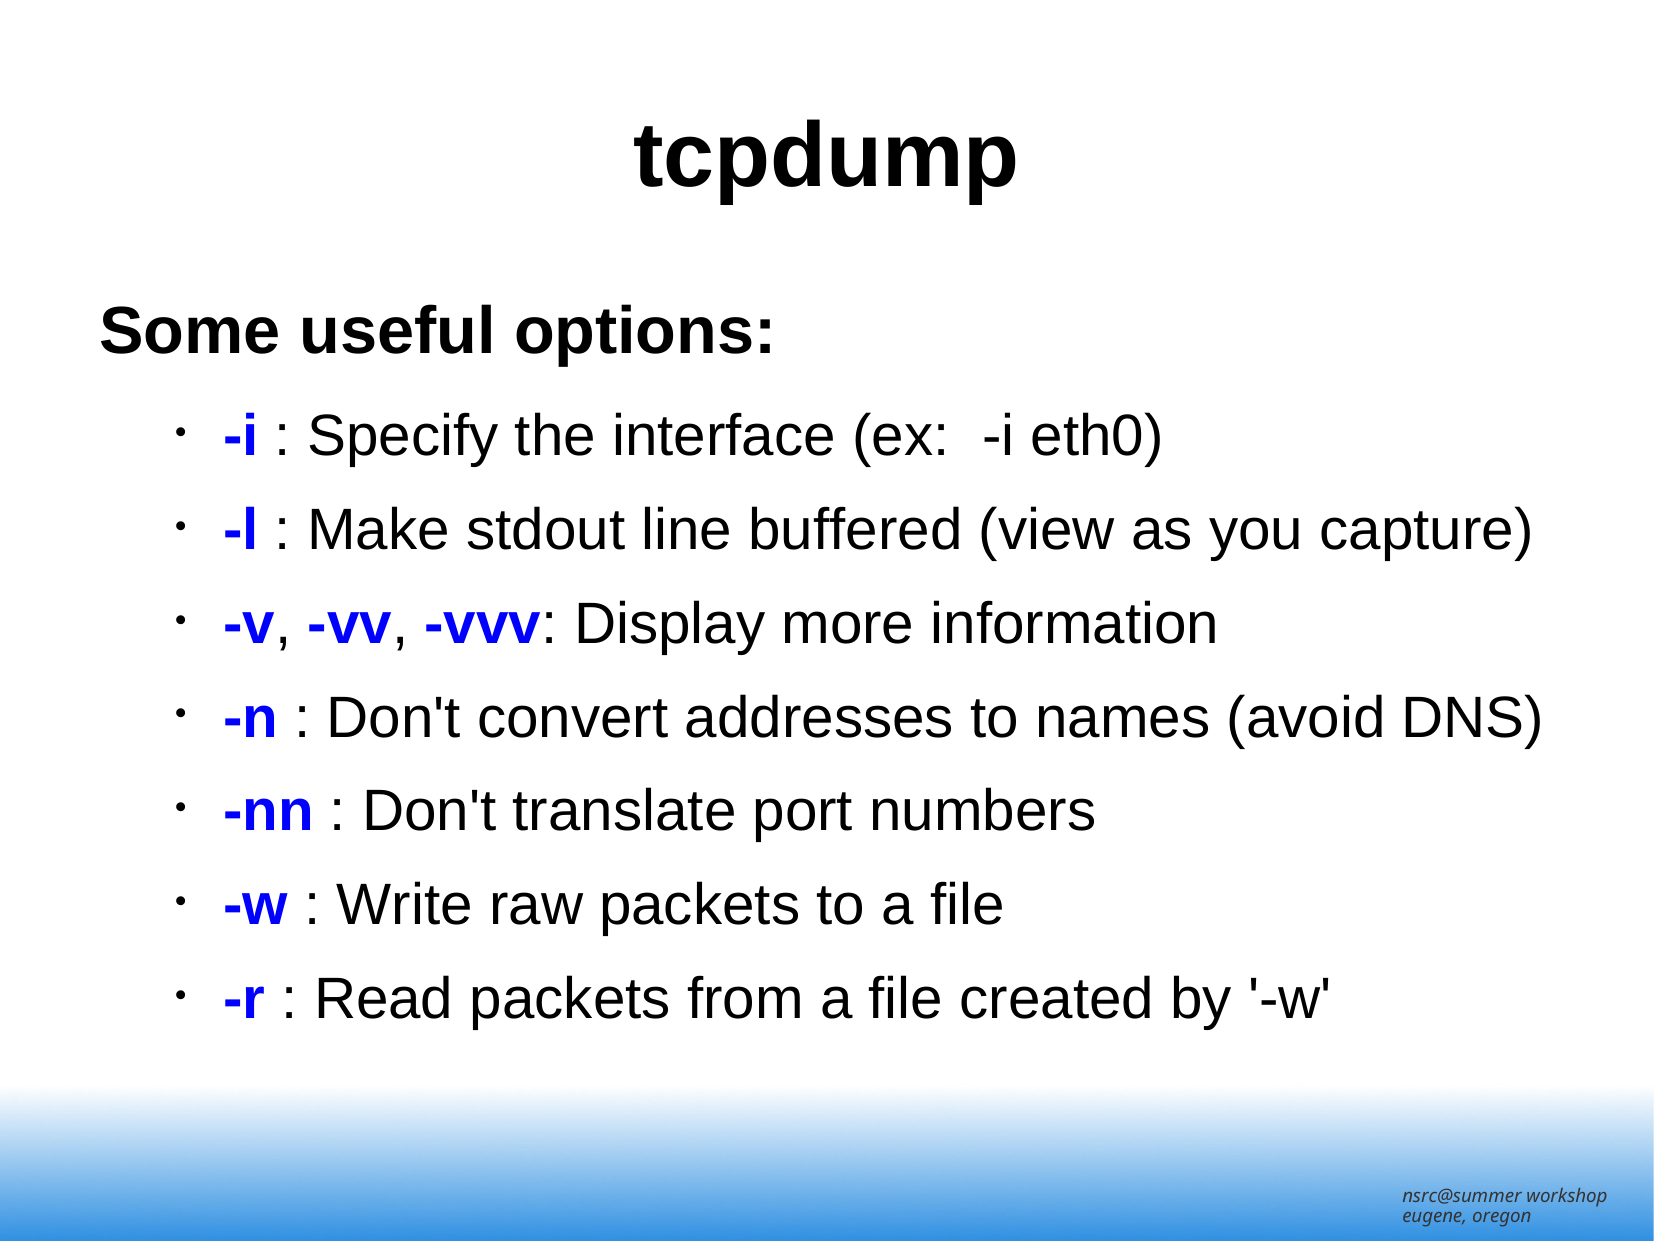

# tcpdump
Some useful options:
-i : Specify the interface (ex: -i eth0)‏
-l : Make stdout line buffered (view as you capture)
-v, -vv, -vvv: Display more information
-n : Don't convert addresses to names (avoid DNS)
-nn : Don't translate port numbers
-w : Write raw packets to a file
-r : Read packets from a file created by '-w'